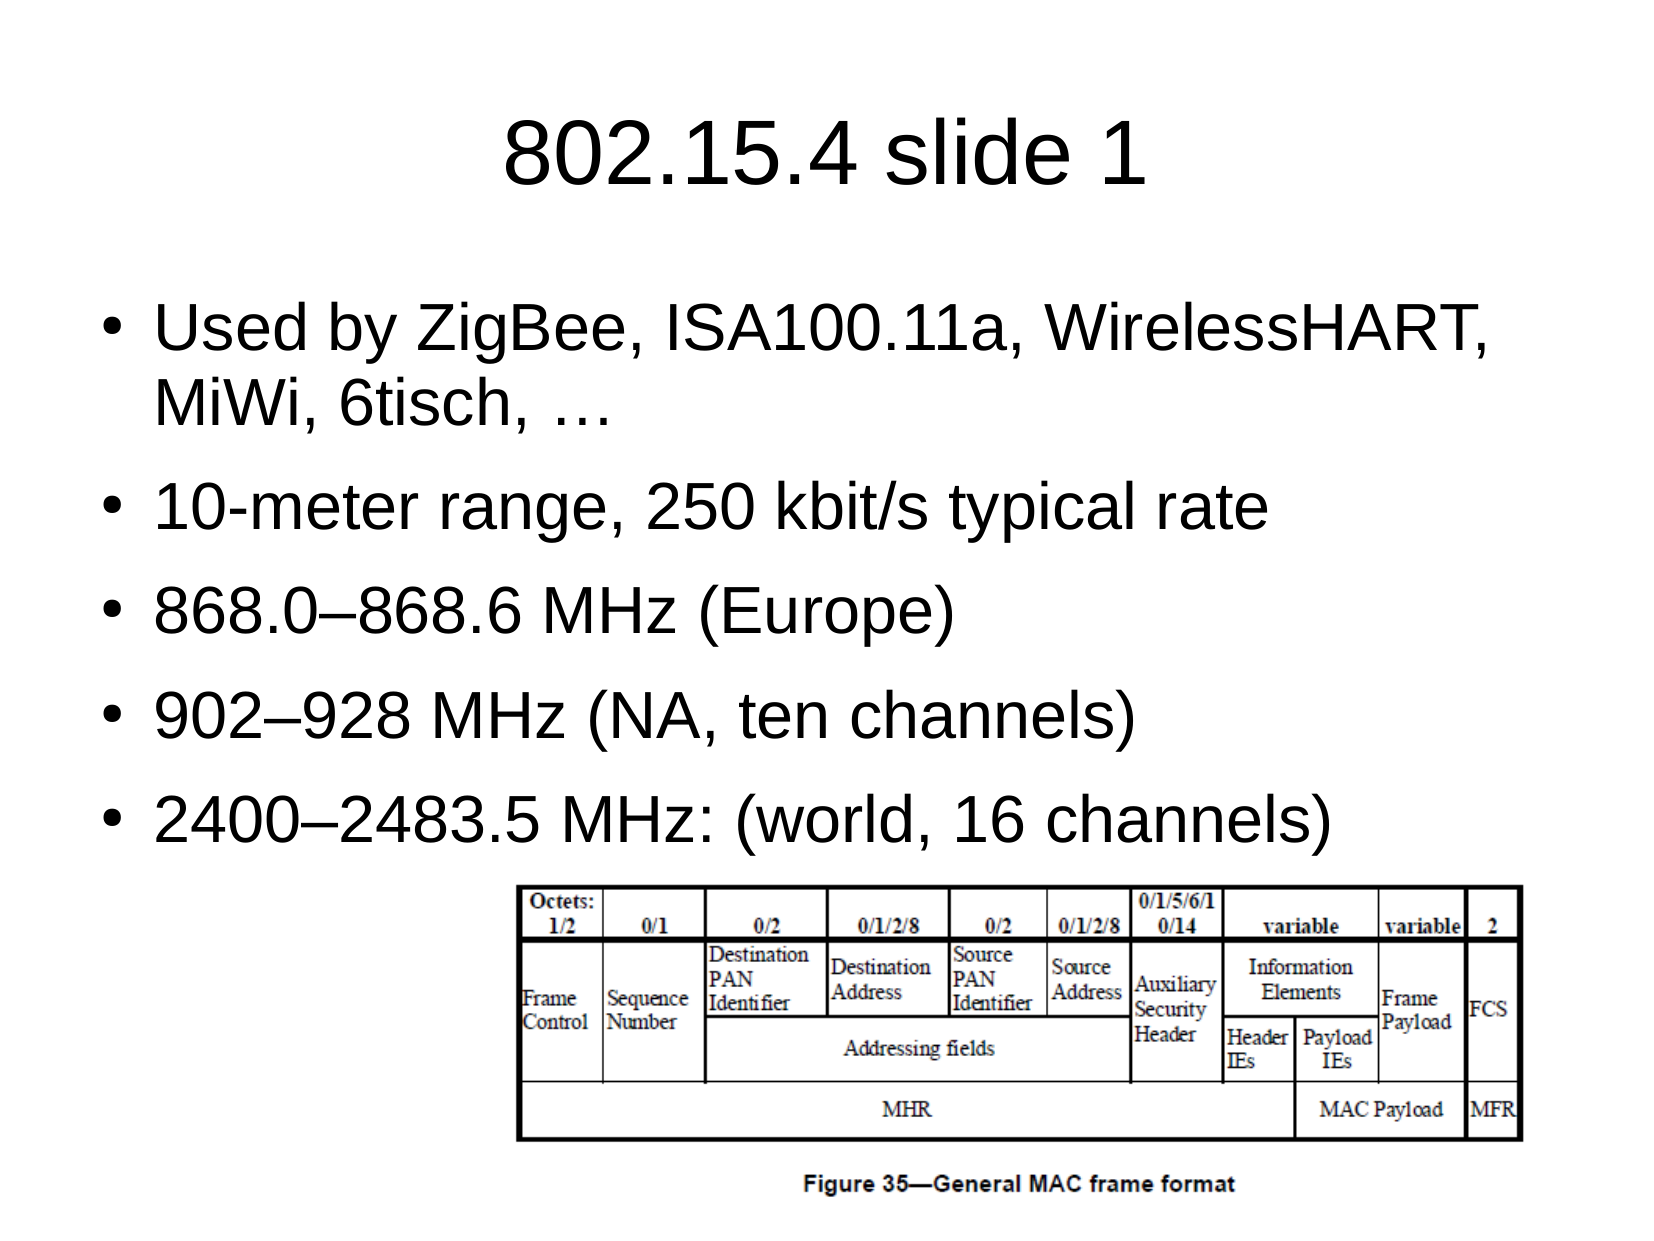

# 802.15.4 slide 1
Used by ZigBee, ISA100.11a, WirelessHART, MiWi, 6tisch, …
10-meter range, 250 kbit/s typical rate
868.0–868.6 MHz (Europe)
902–928 MHz (NA, ten channels)
2400–2483.5 MHz: (world, 16 channels)